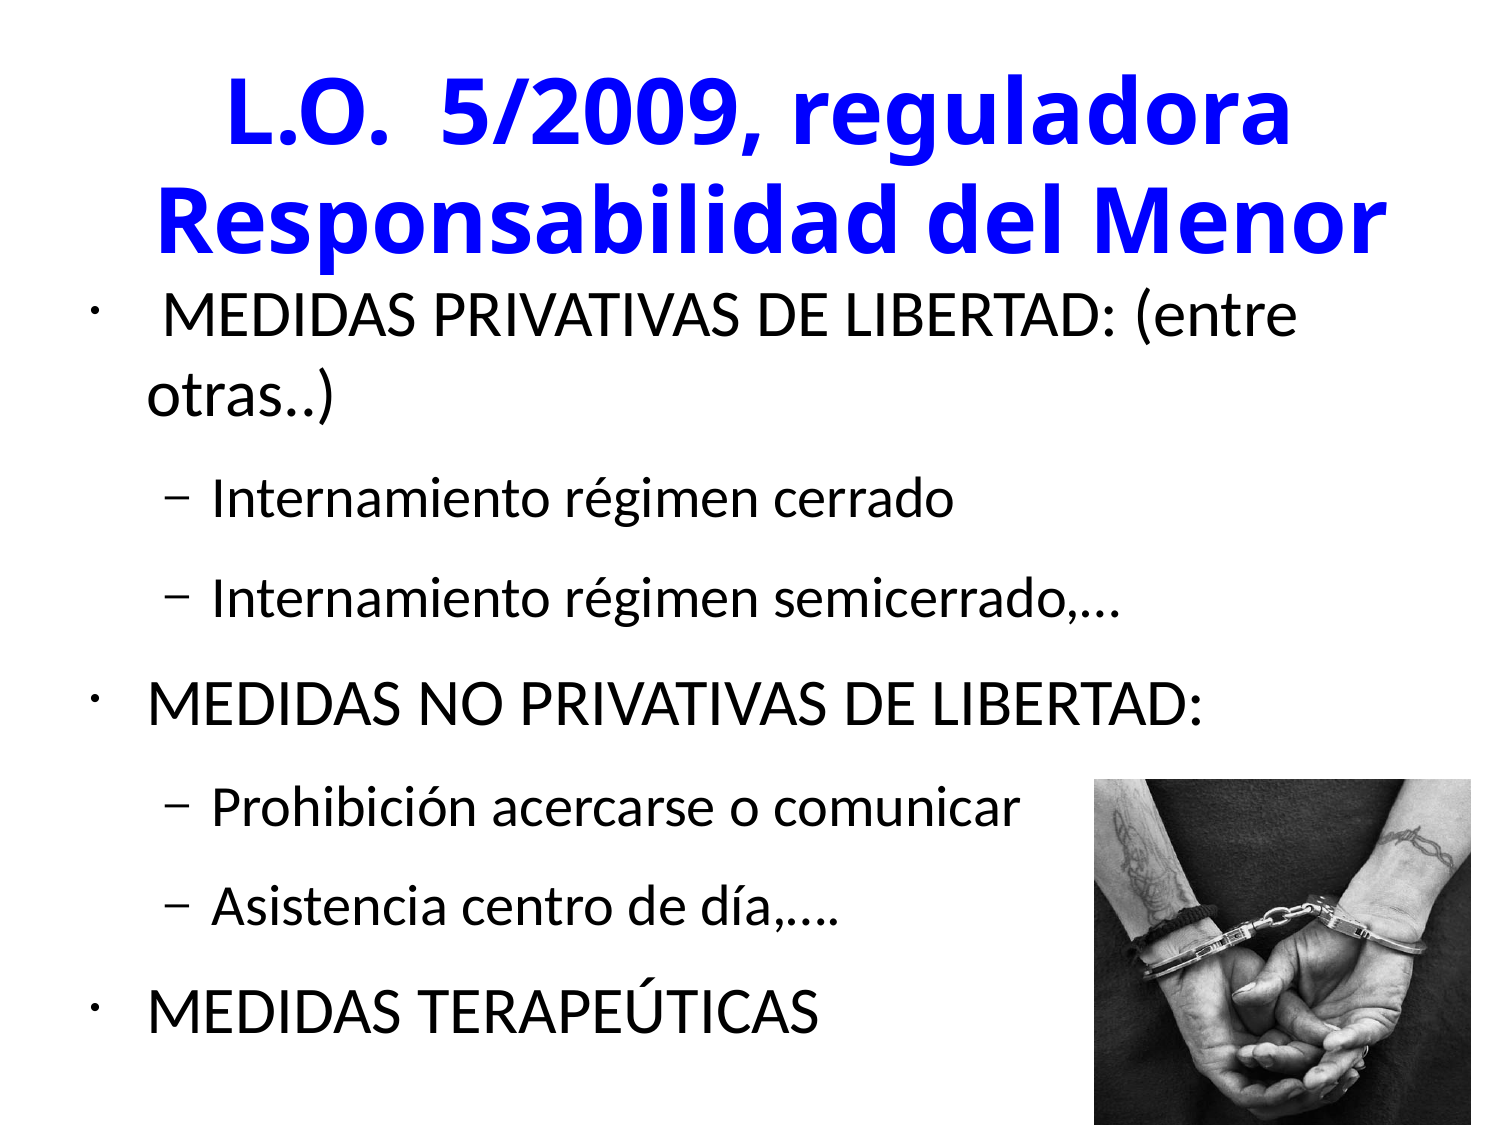

# L.O. 5/2009, reguladora Responsabilidad del Menor
 MEDIDAS PRIVATIVAS DE LIBERTAD: (entre otras..)
Internamiento régimen cerrado
Internamiento régimen semicerrado,…
MEDIDAS NO PRIVATIVAS DE LIBERTAD:
Prohibición acercarse o comunicar
Asistencia centro de día,….
MEDIDAS TERAPEÚTICAS